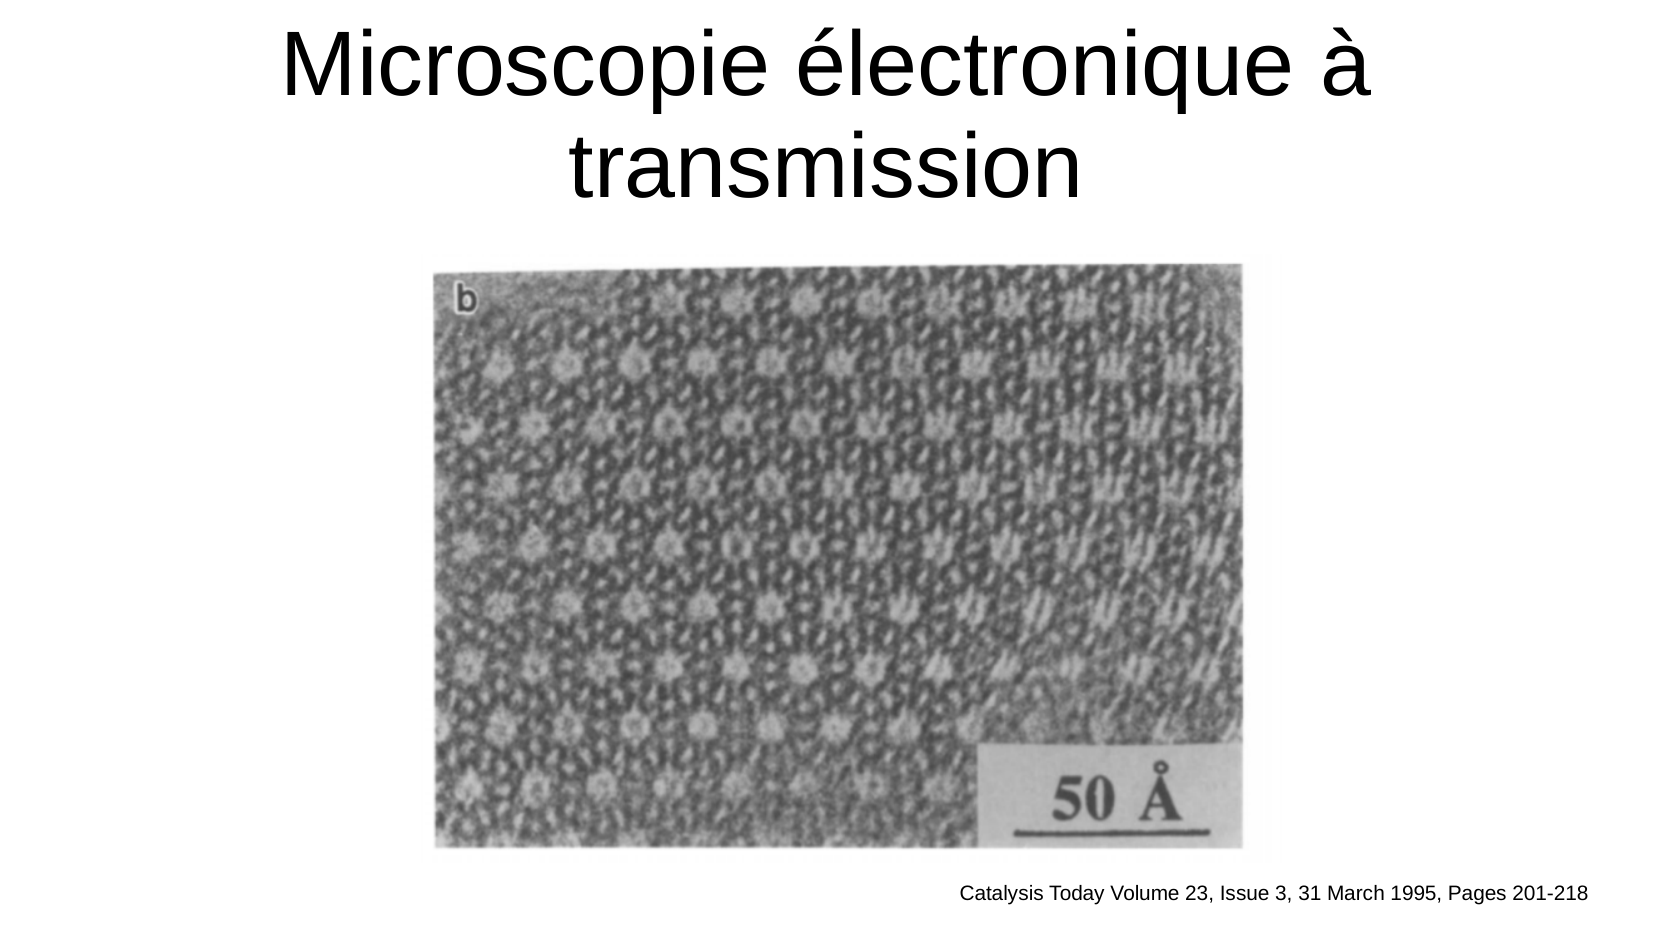

# Microscopie électronique à transmission
Catalysis Today Volume 23, Issue 3, 31 March 1995, Pages 201-218